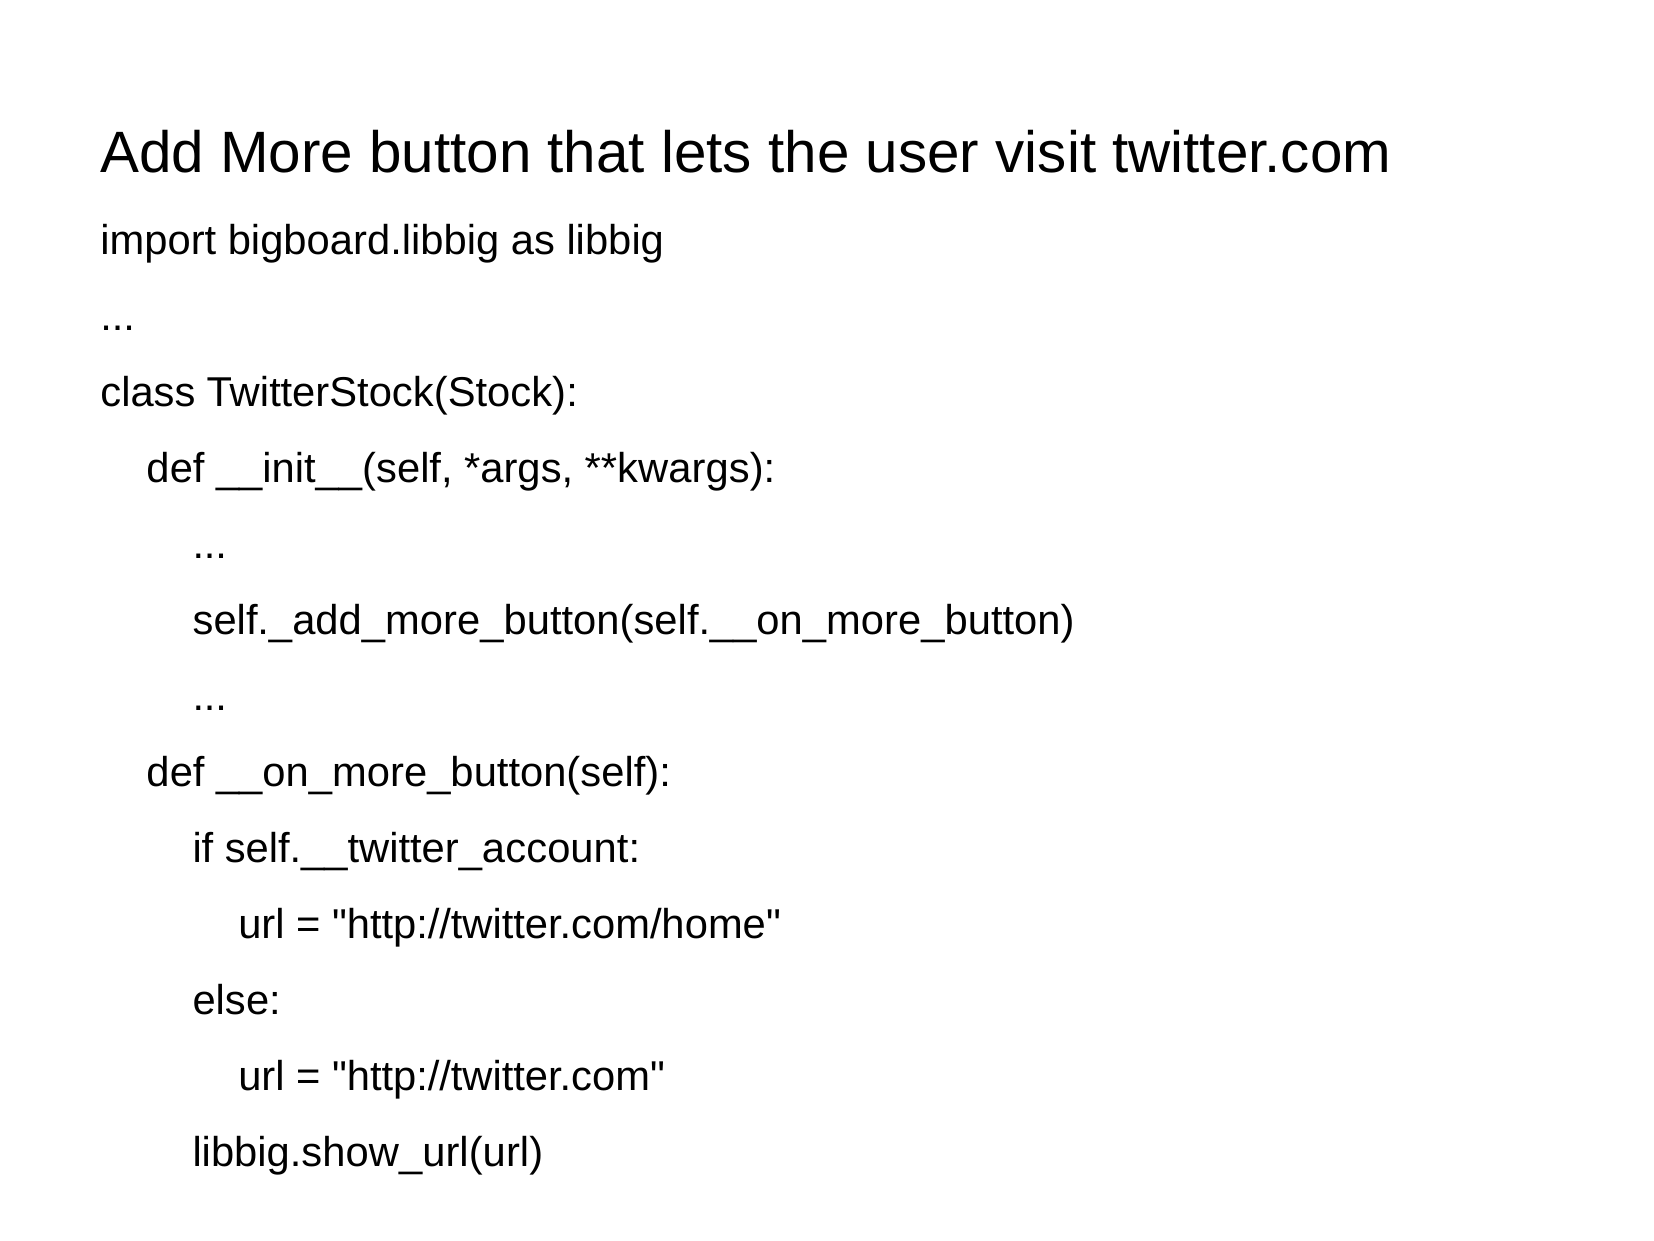

# Add More button that lets the user visit twitter.com
import bigboard.libbig as libbig
...
class TwitterStock(Stock):
 def __init__(self, *args, **kwargs):
 ...
 self._add_more_button(self.__on_more_button)
 ...
 def __on_more_button(self):
 if self.__twitter_account:
 url = "http://twitter.com/home"
 else:
 url = "http://twitter.com"
 libbig.show_url(url)